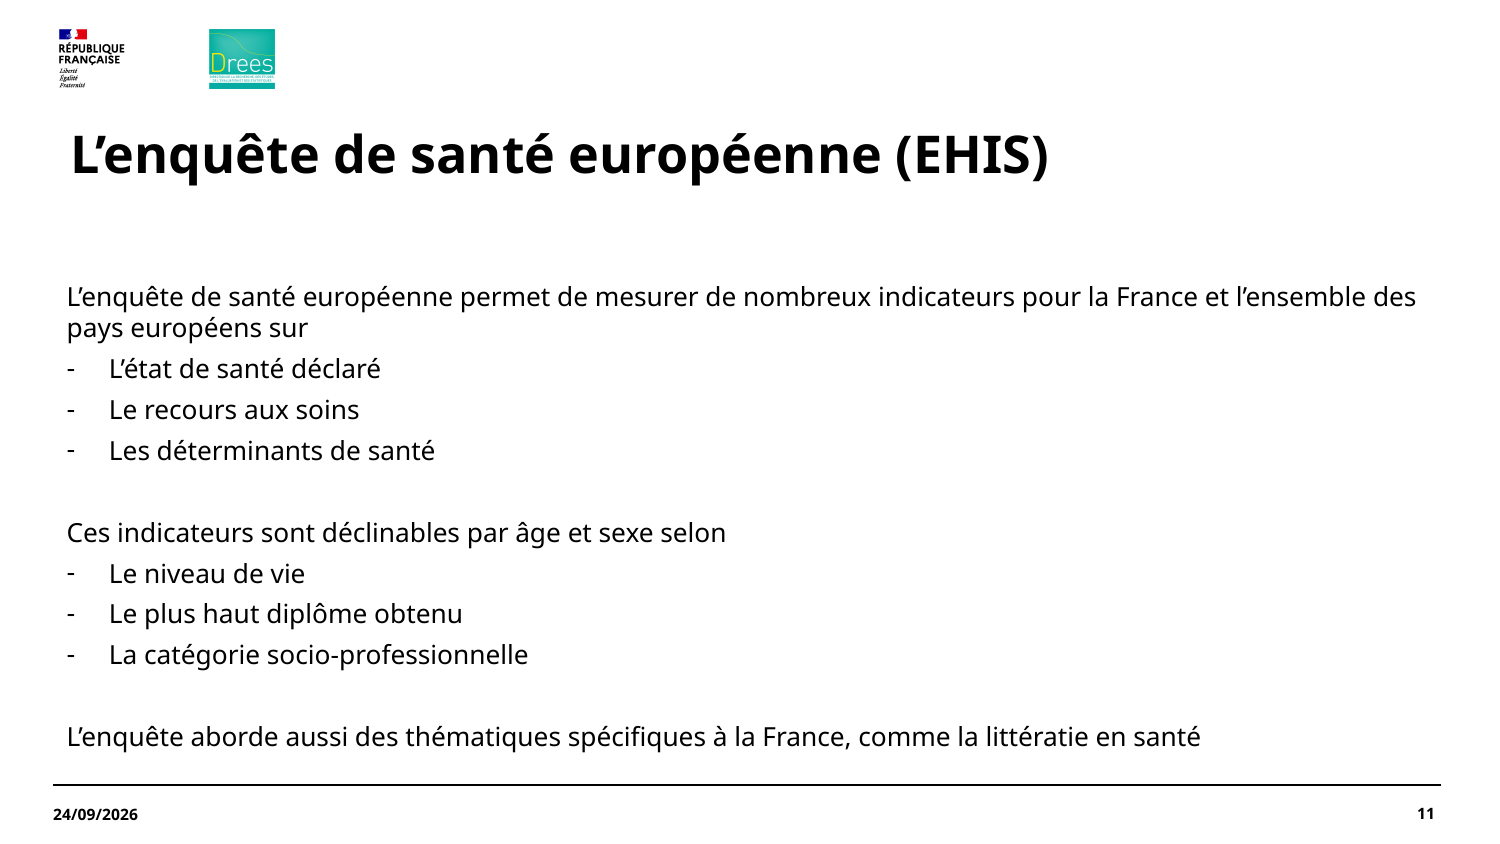

L’enquête de santé européenne (EHIS)
#
L’enquête de santé européenne permet de mesurer de nombreux indicateurs pour la France et l’ensemble des pays européens sur
L’état de santé déclaré
Le recours aux soins
Les déterminants de santé
Ces indicateurs sont déclinables par âge et sexe selon
Le niveau de vie
Le plus haut diplôme obtenu
La catégorie socio-professionnelle
L’enquête aborde aussi des thématiques spécifiques à la France, comme la littératie en santé
11